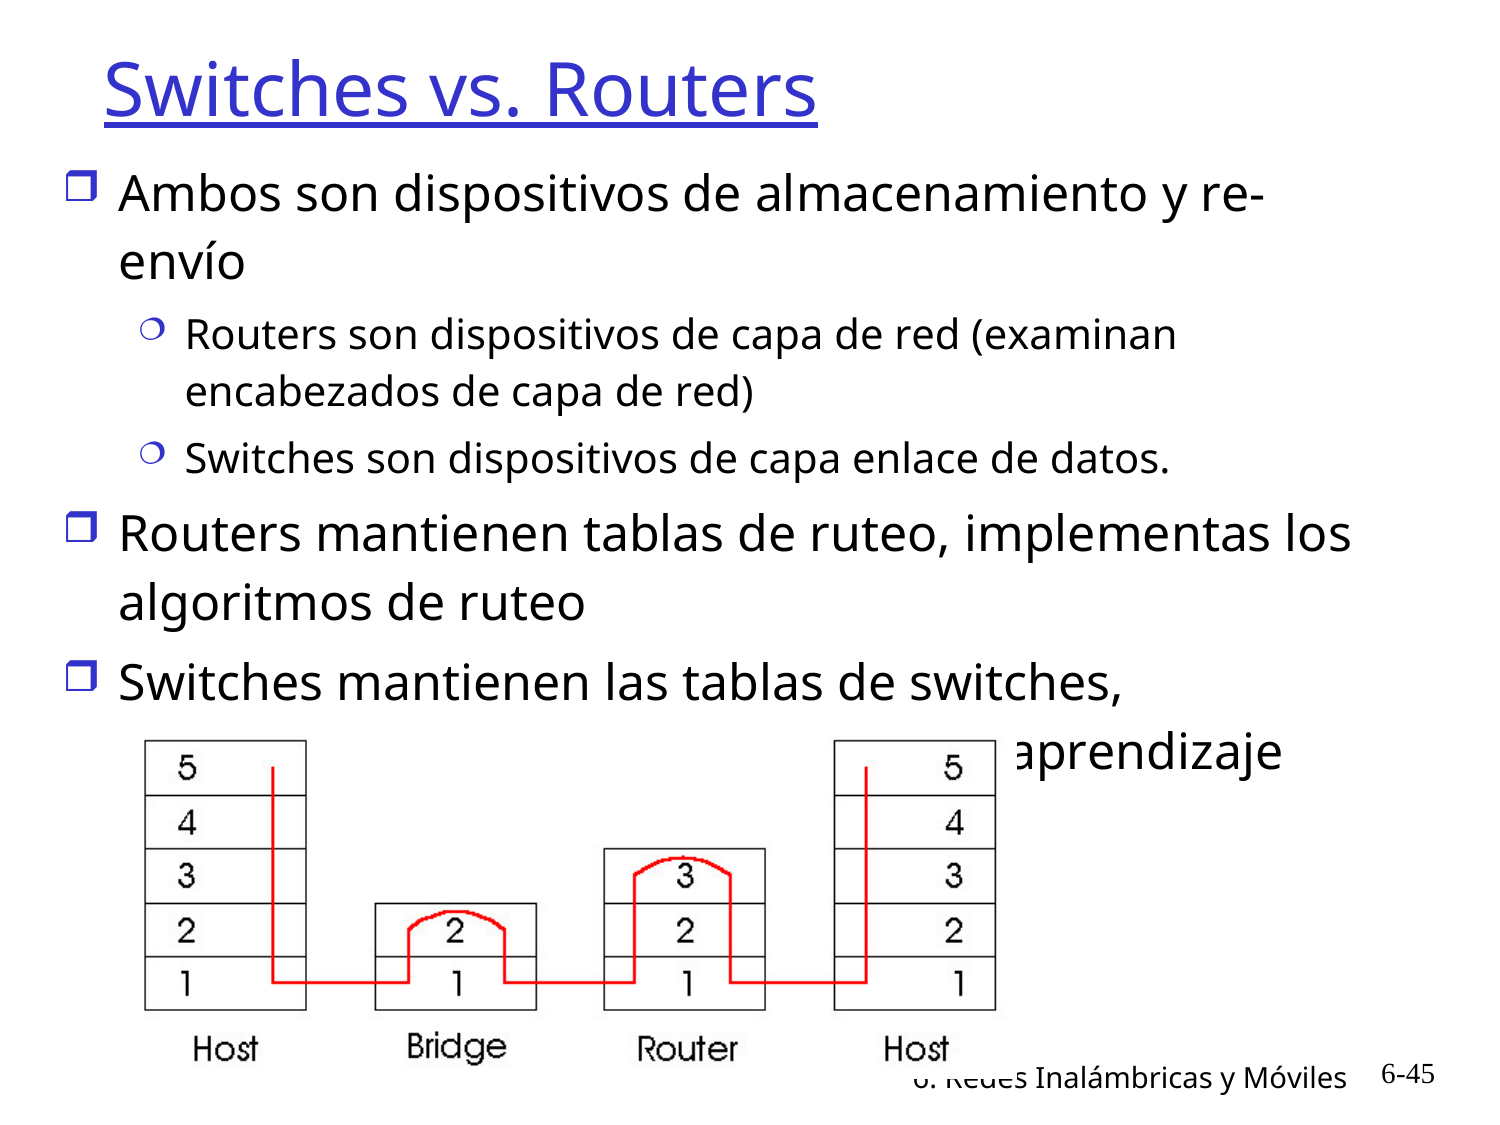

# Switches vs. Routers
Ambos son dispositivos de almacenamiento y re-envío
Routers son dispositivos de capa de red (examinan encabezados de capa de red)
Switches son dispositivos de capa enlace de datos.
Routers mantienen tablas de ruteo, implementas los algoritmos de ruteo
Switches mantienen las tablas de switches, implementan filtrado y algoritmos de aprendizaje
45